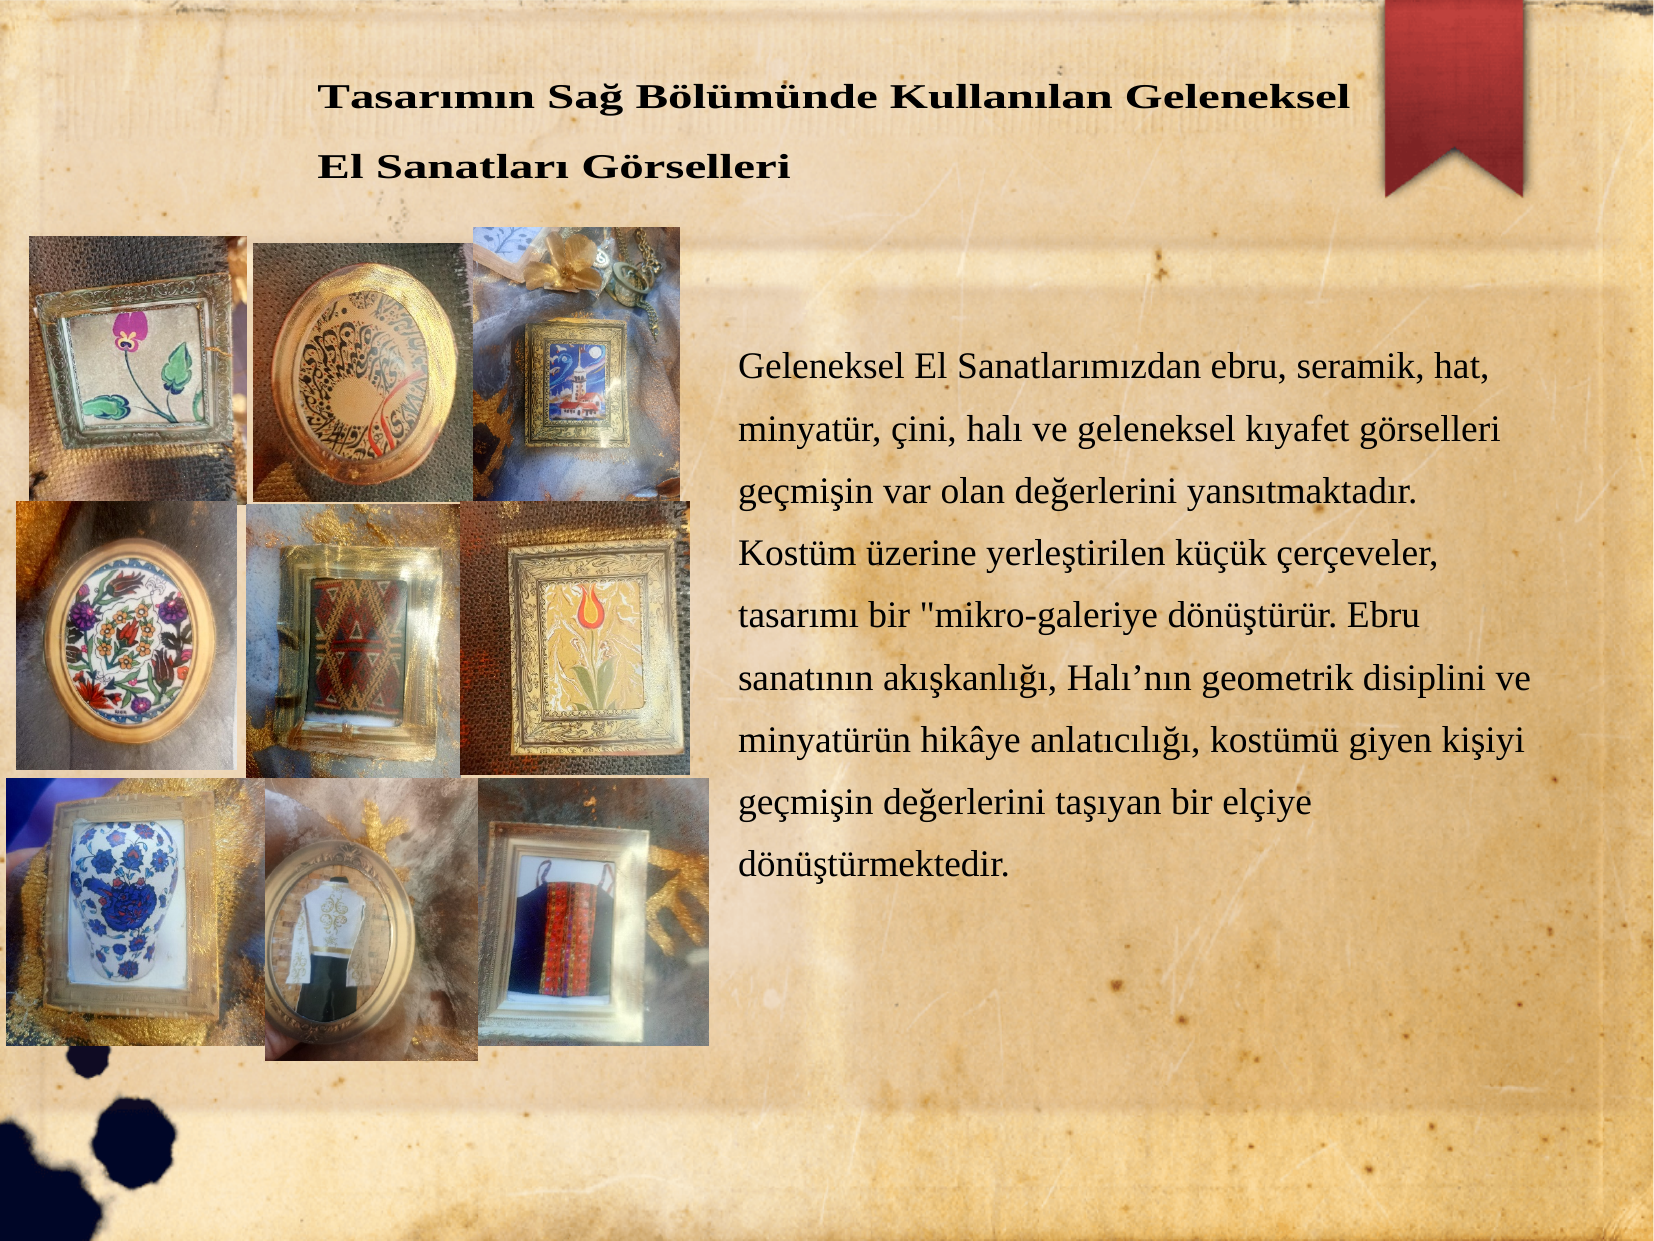

# Geleneksel El Sanatlarımızdan ebru, seramik, hat, minyatür, çini, halı ve geleneksel kıyafet görselleri geçmişin var olan değerlerini yansıtmaktadır. ​Kostüm üzerine yerleştirilen küçük çerçeveler, tasarımı bir "mikro-galeriye dönüştürür. Ebru sanatının akışkanlığı, Halı’nın geometrik disiplini ve minyatürün hikâye anlatıcılığı, kostümü giyen kişiyi geçmişin değerlerini taşıyan bir elçiye dönüştürmektedir.